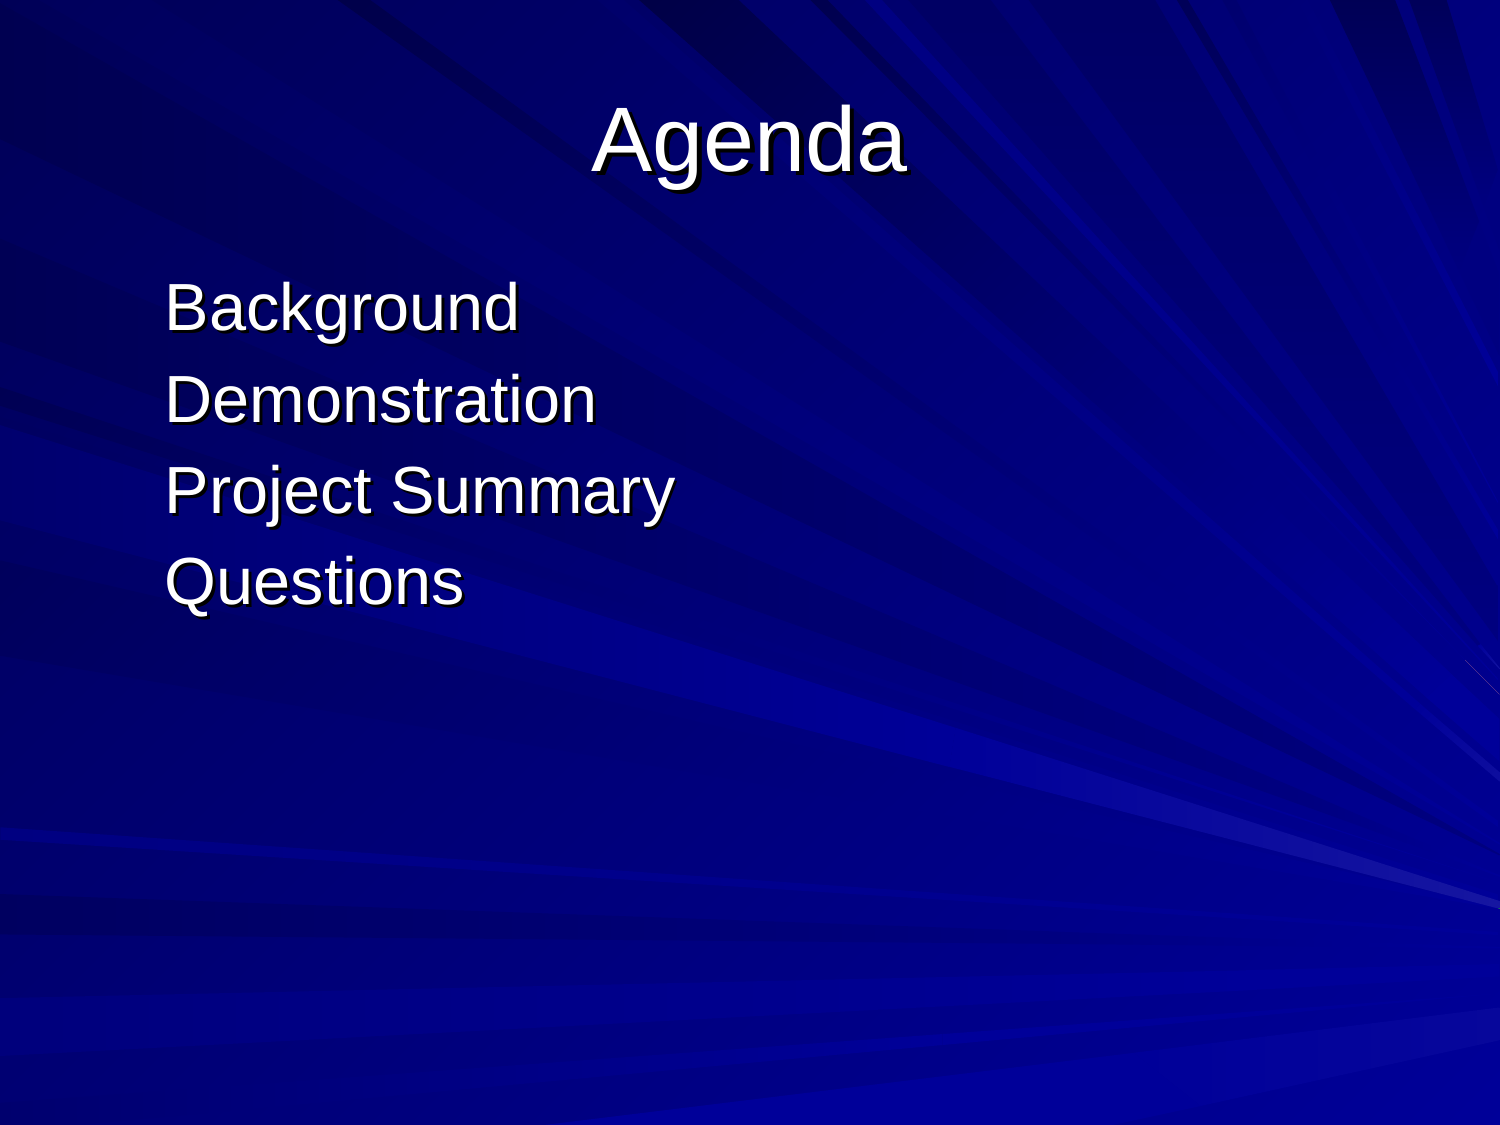

# Agenda
Background
Demonstration
Project Summary
Questions